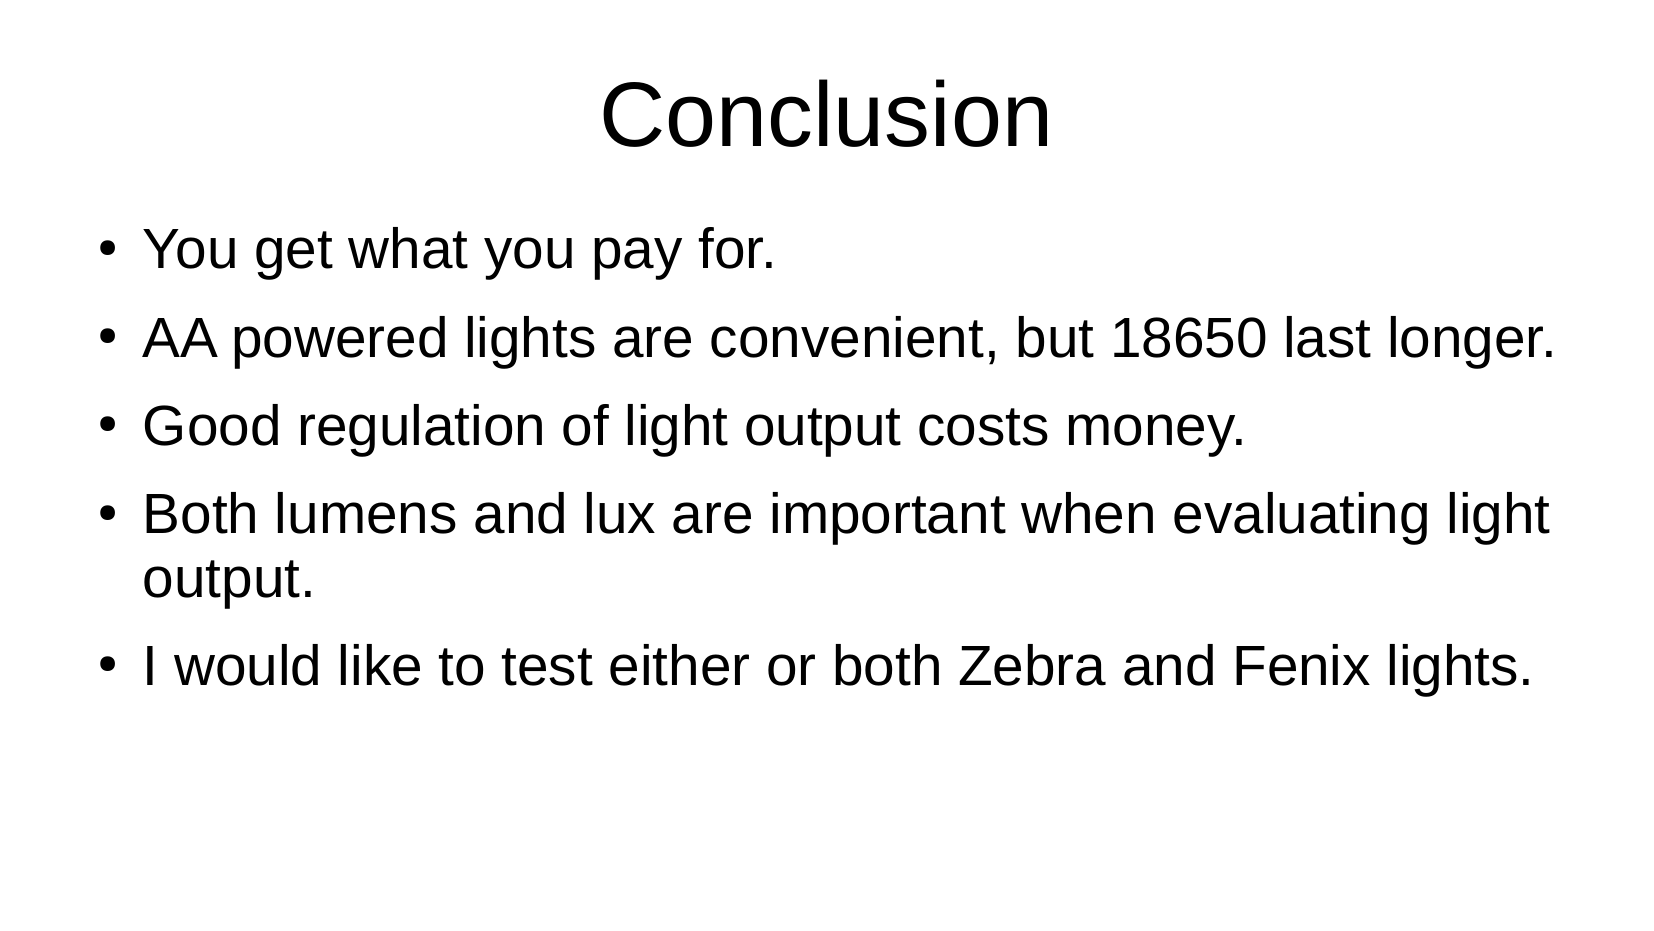

# Conclusion
You get what you pay for.
AA powered lights are convenient, but 18650 last longer.
Good regulation of light output costs money.
Both lumens and lux are important when evaluating light output.
I would like to test either or both Zebra and Fenix lights.